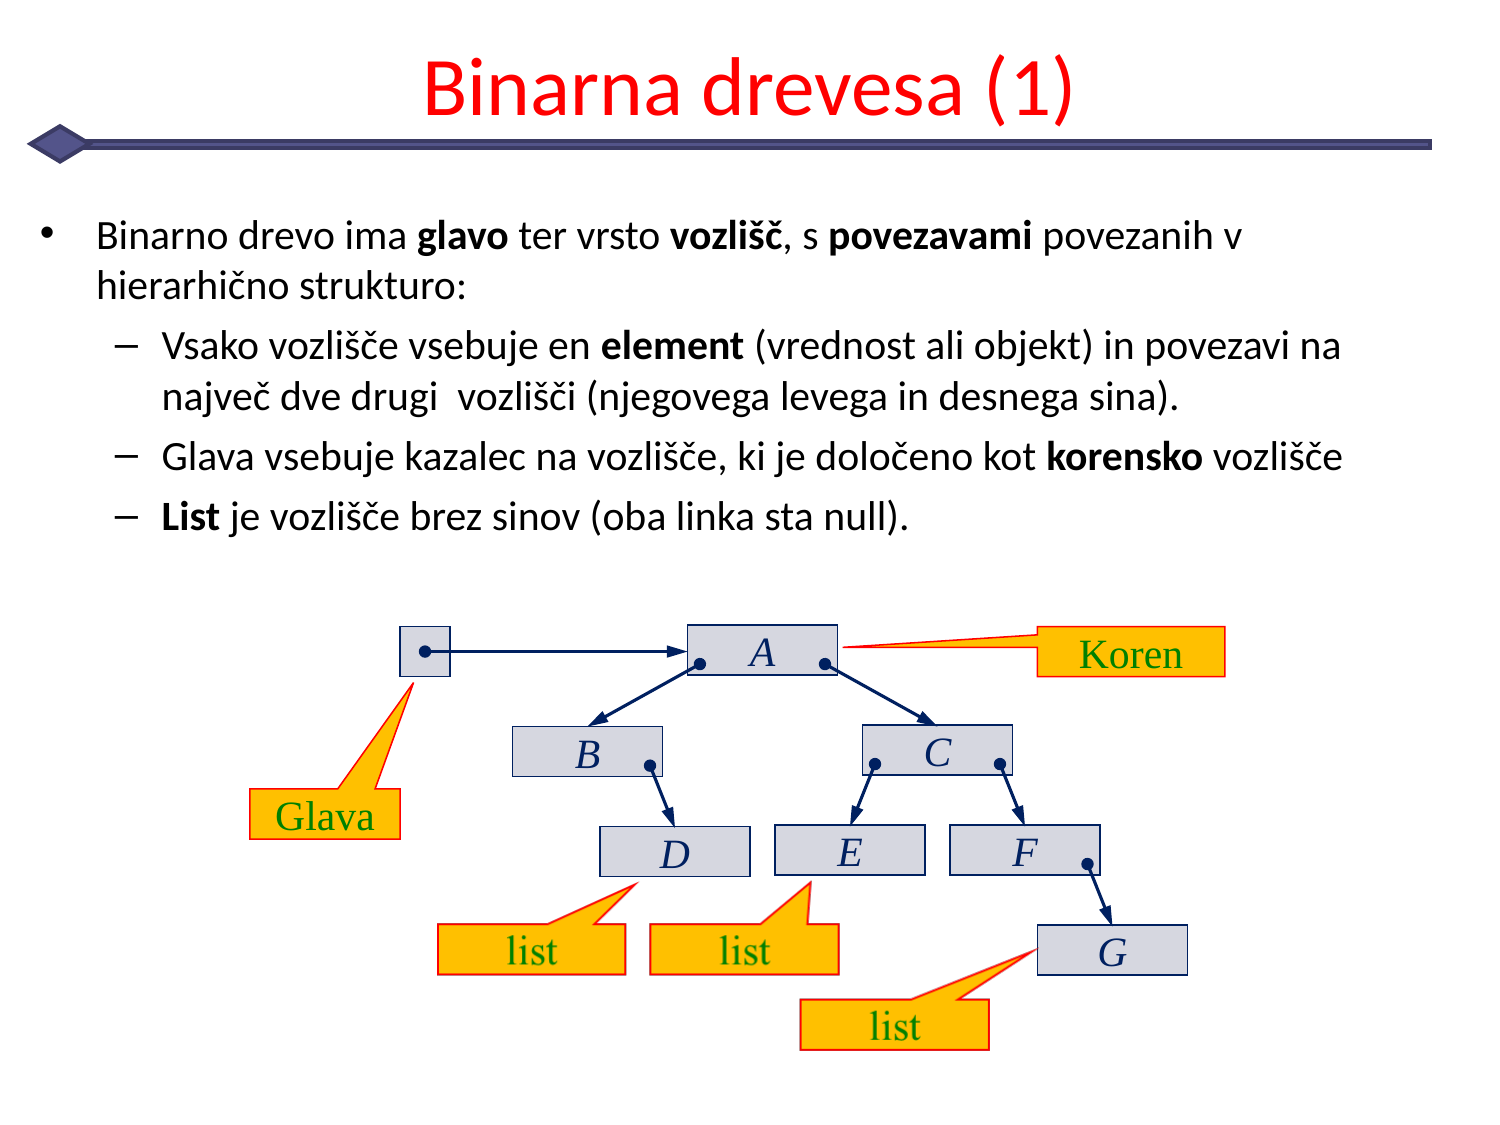

# Binarna drevesa (1)
Binarno drevo ima glavo ter vrsto vozlišč, s povezavami povezanih v hierarhično strukturo:
Vsako vozlišče vsebuje en element (vrednost ali objekt) in povezavi na največ dve drugi vozlišči (njegovega levega in desnega sina).
Glava vsebuje kazalec na vozlišče, ki je določeno kot korensko vozlišče
List je vozlišče brez sinov (oba linka sta null).
A
Koren
C
B
Glava
E
F
D
G